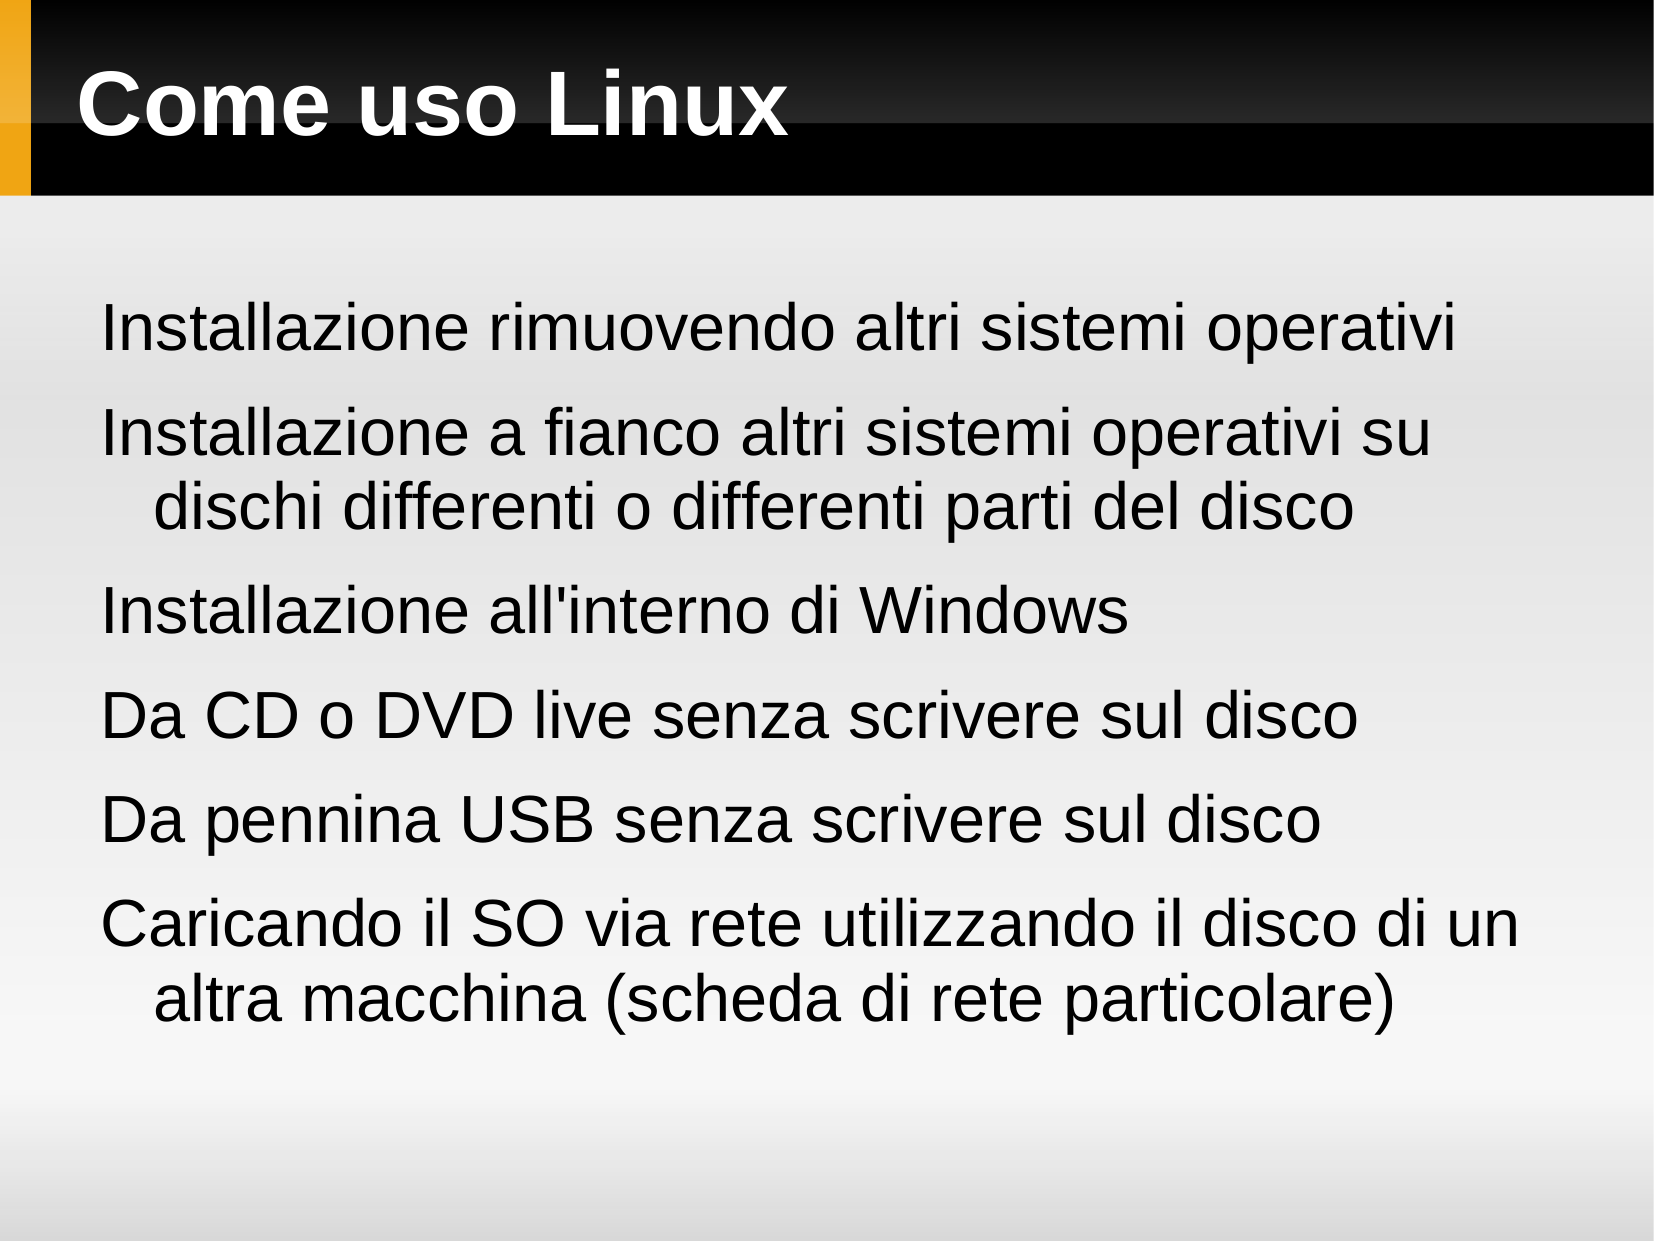

# Come uso Linux
Installazione rimuovendo altri sistemi operativi
Installazione a fianco altri sistemi operativi su dischi differenti o differenti parti del disco
Installazione all'interno di Windows
Da CD o DVD live senza scrivere sul disco
Da pennina USB senza scrivere sul disco
Caricando il SO via rete utilizzando il disco di un altra macchina (scheda di rete particolare)